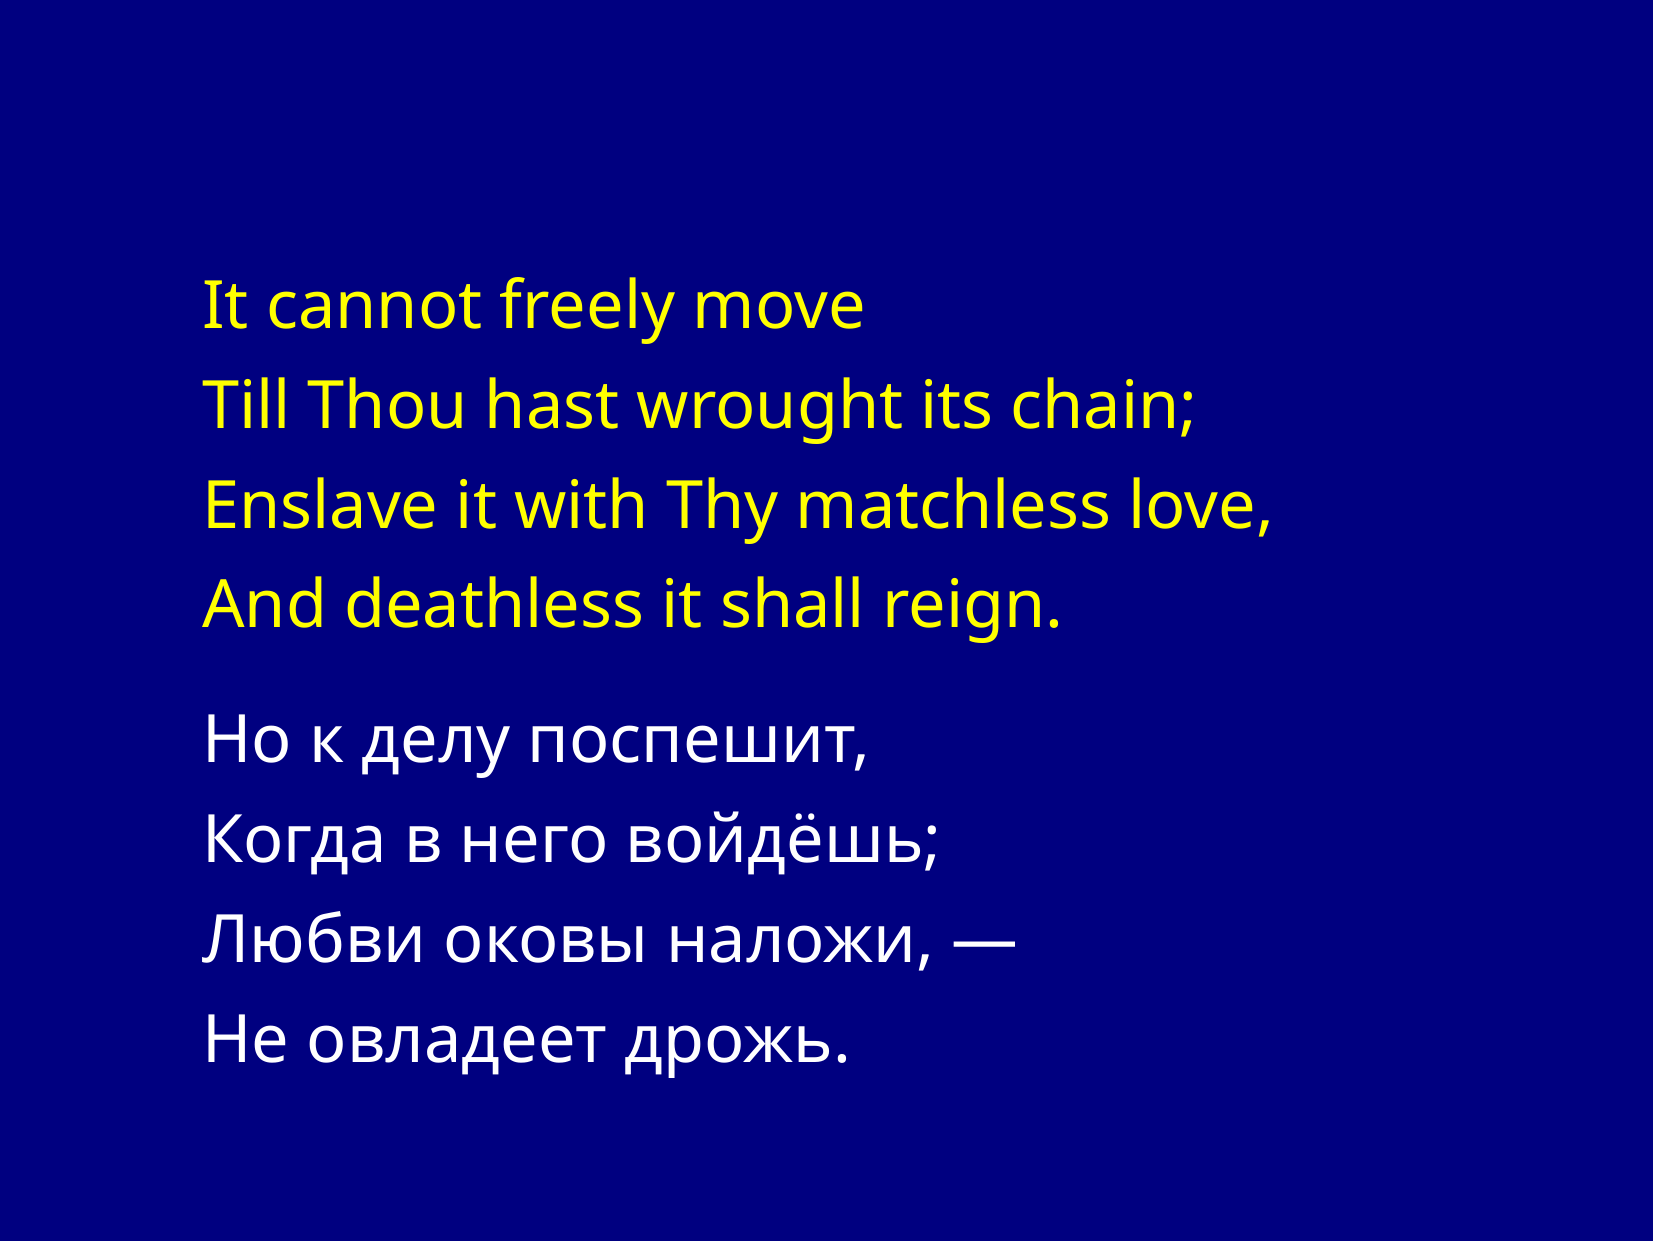

It cannot freely move
	Till Thou hast wrought its chain;
	Enslave it with Thy matchless love,
	And deathless it shall reign.
	Но к делу поспешит,
	Когда в него войдёшь;
	Любви оковы наложи, —
	Не овладеет дрожь.